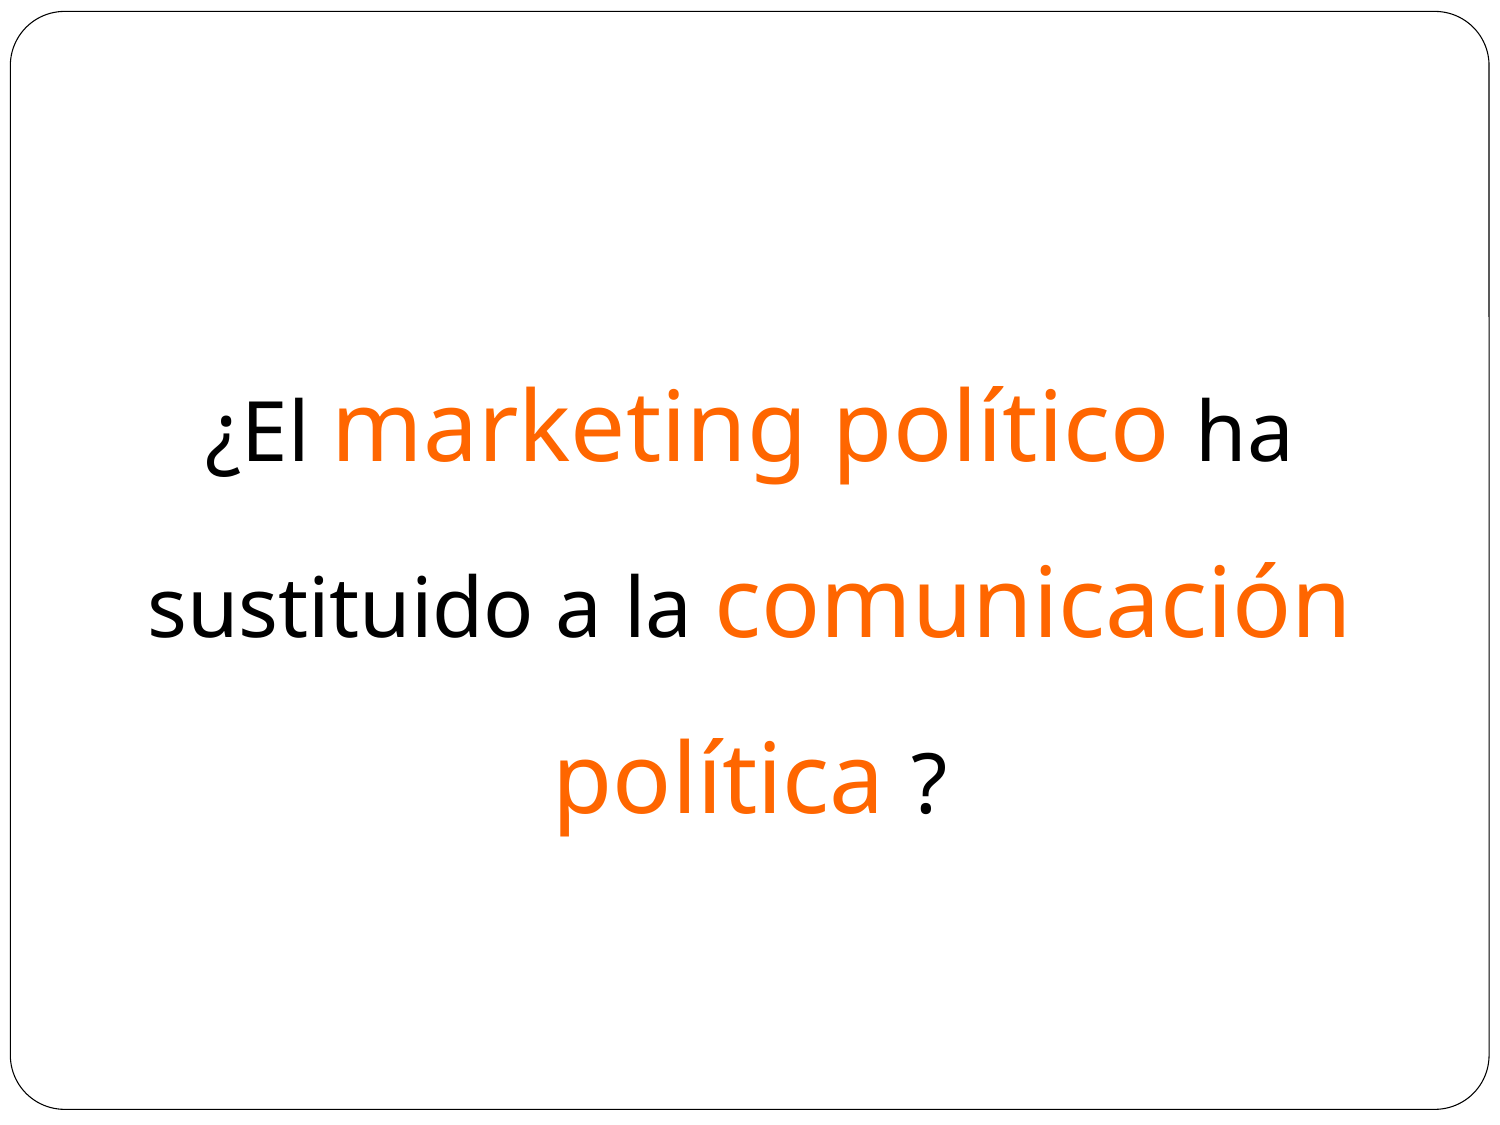

¿El marketing político ha sustituido a la comunicación política ?